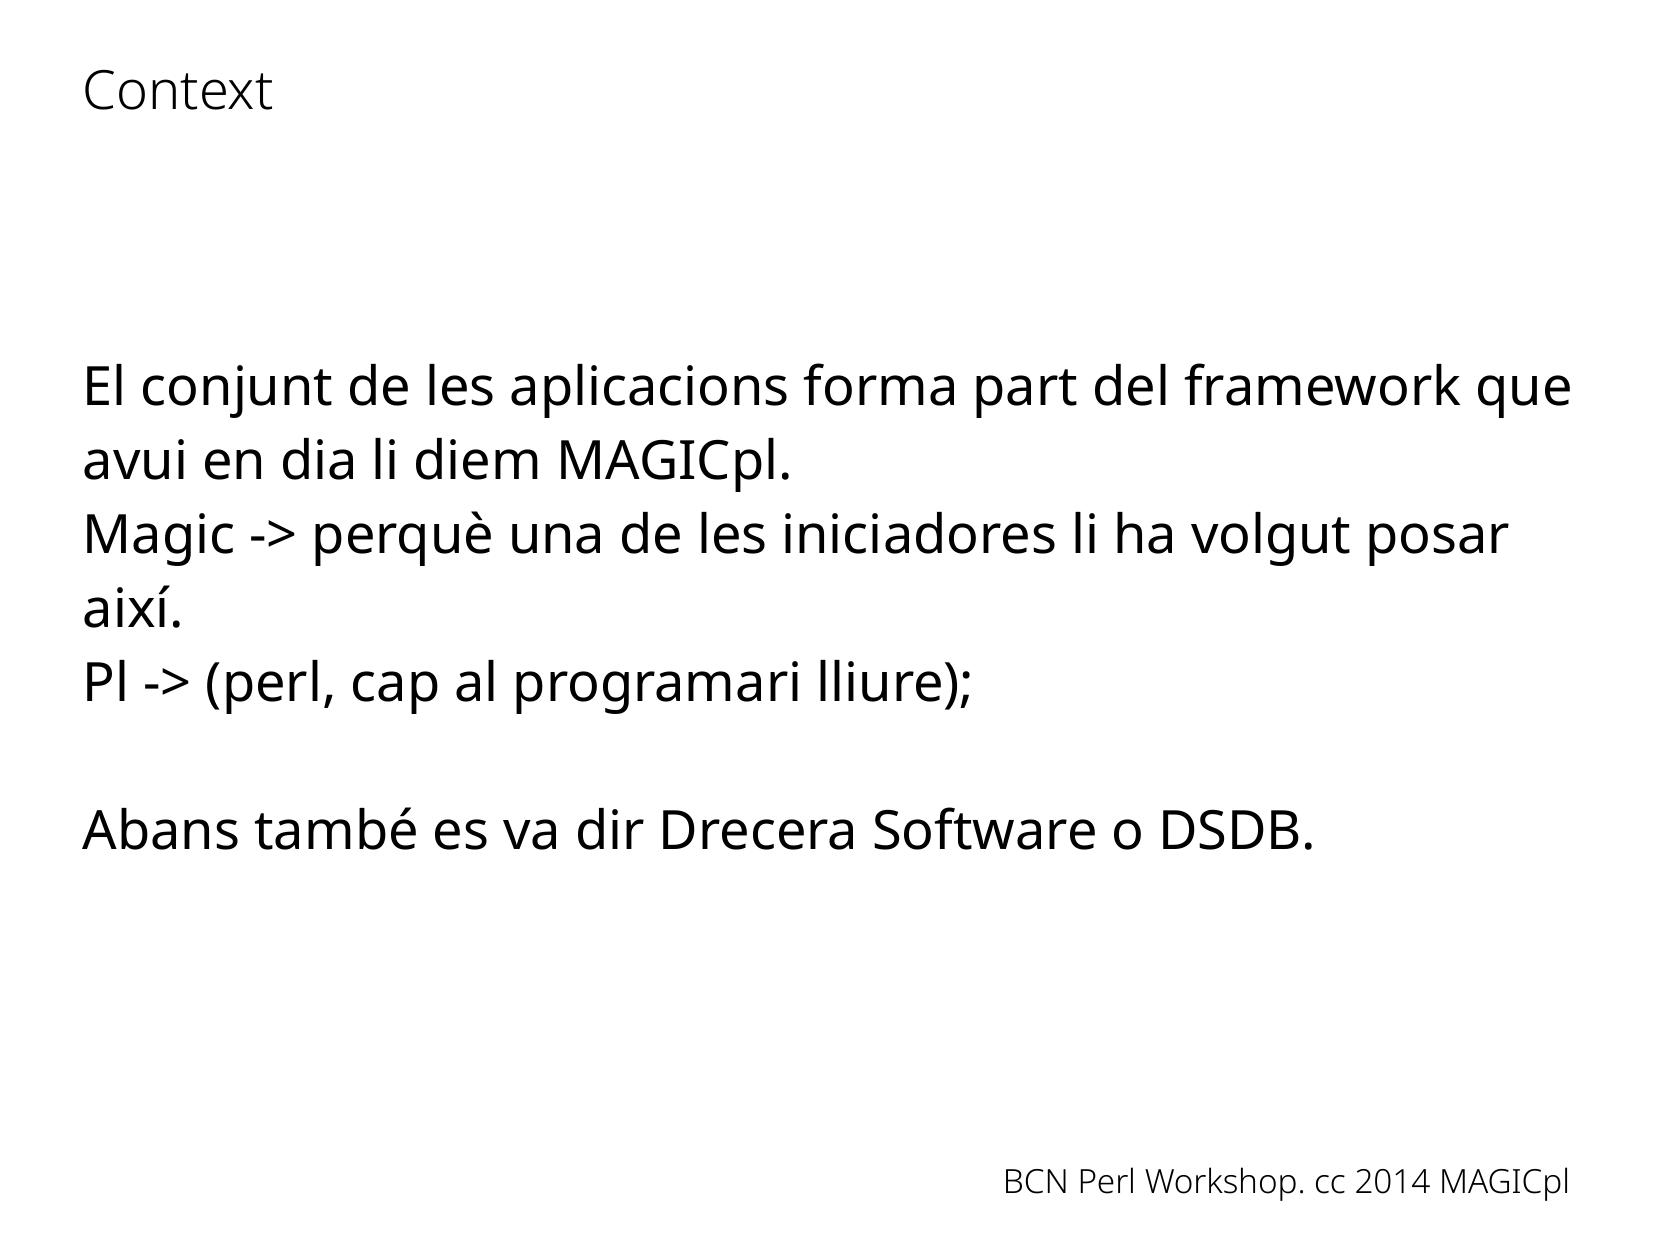

Context
El conjunt de les aplicacions forma part del framework que avui en dia li diem MAGICpl.
Magic -> perquè una de les iniciadores li ha volgut posar així.
Pl -> (perl, cap al programari lliure);
Abans també es va dir Drecera Software o DSDB.
# BCN Perl Workshop. cc 2014 MAGICpl